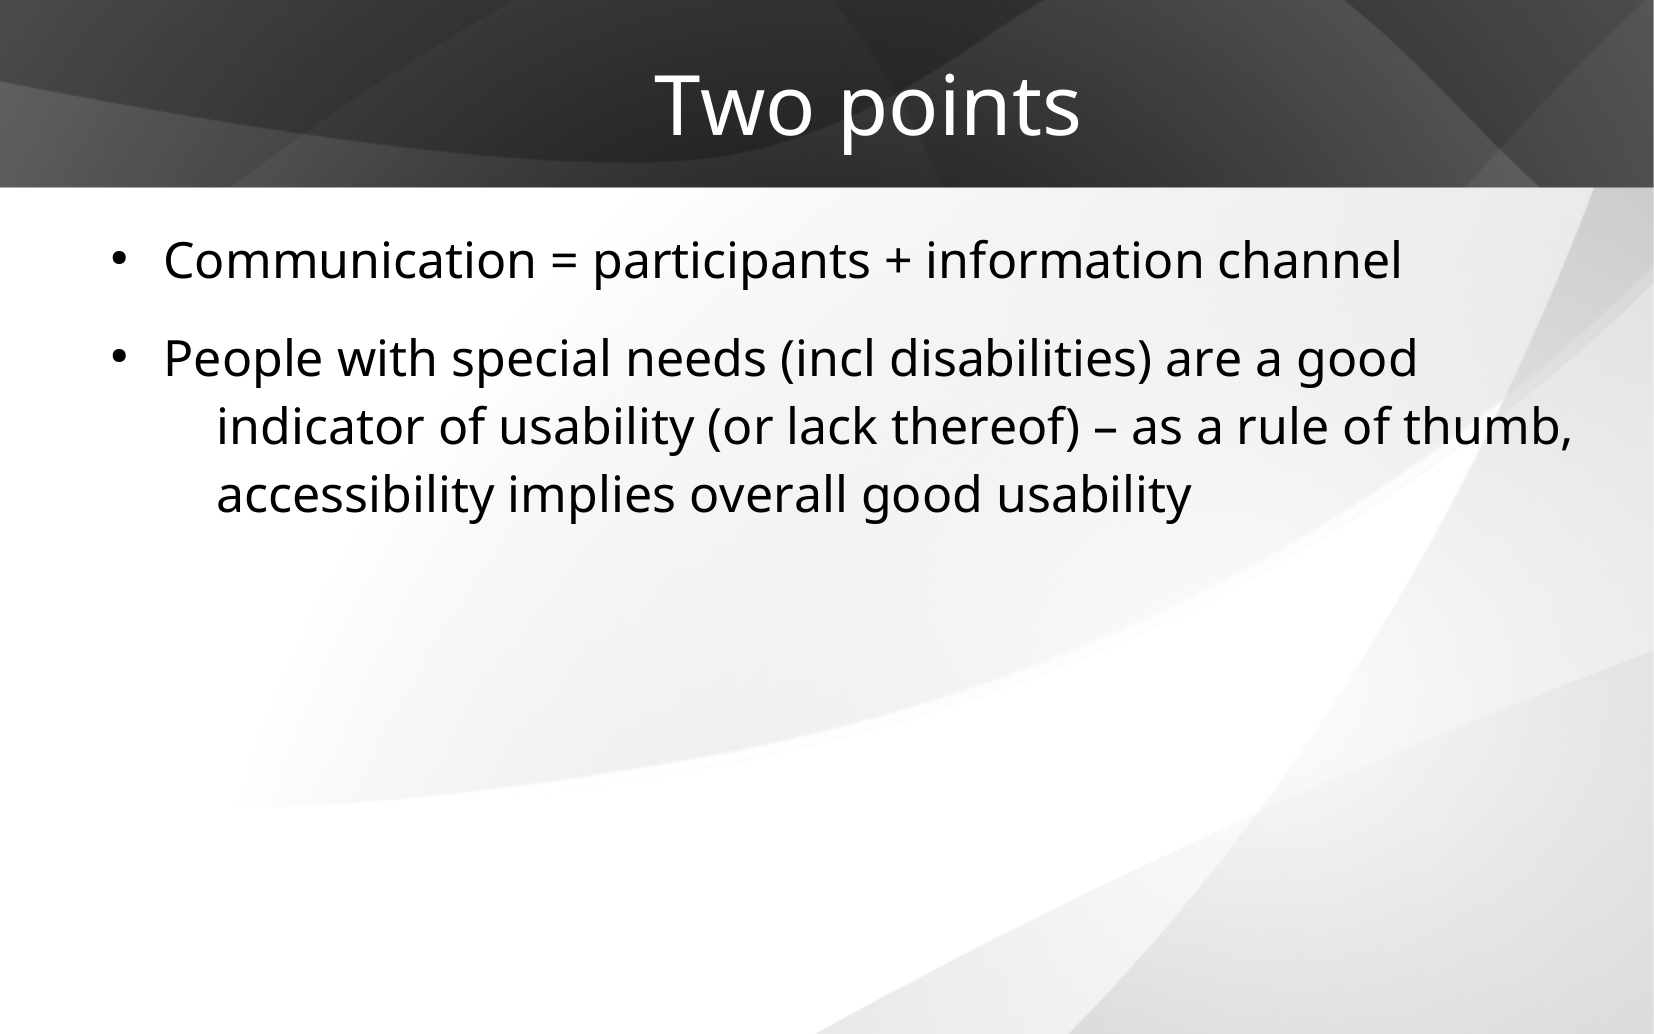

# Two points
Communication = participants + information channel
People with special needs (incl disabilities) are a good indicator of usability (or lack thereof) – as a rule of thumb, accessibility implies overall good usability